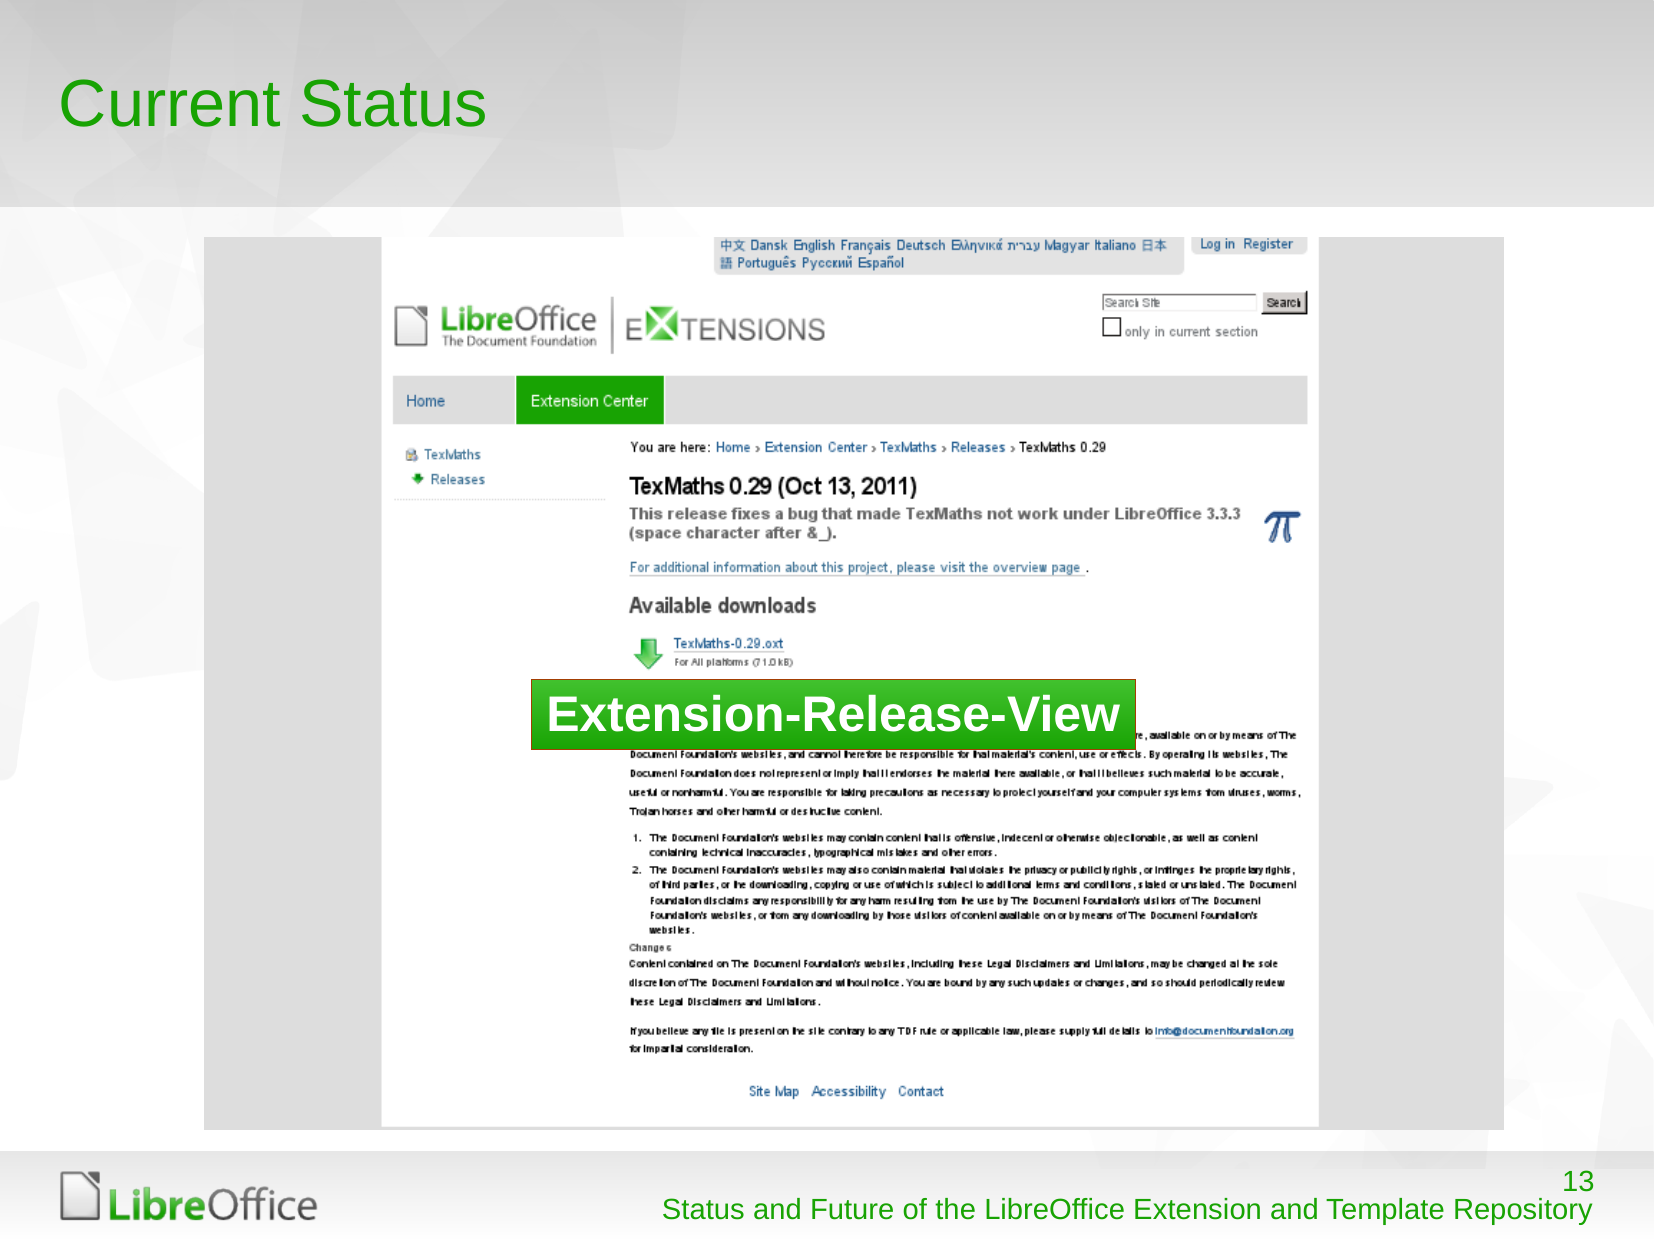

# Current Status
Extension-Release-View
13
Status and Future of the LibreOffice Extension and Template Repository